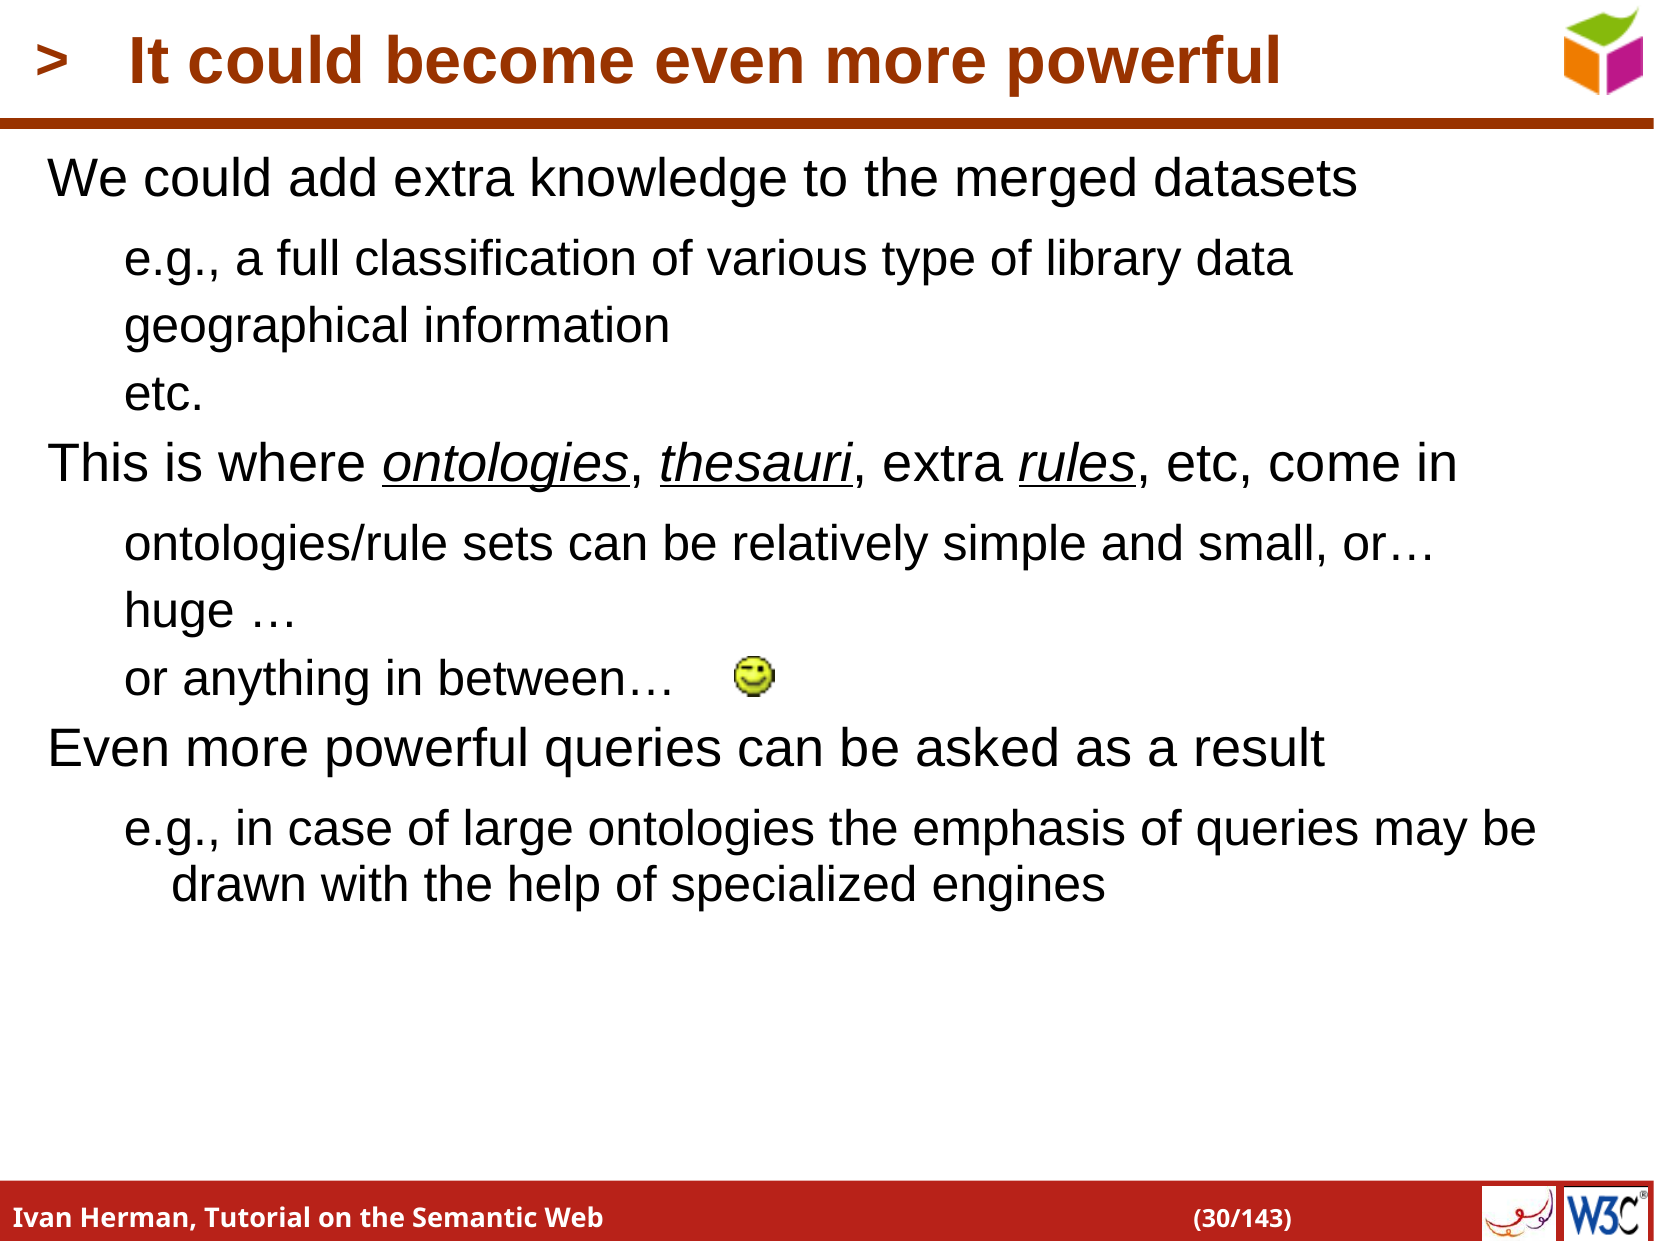

# It could become even more powerful
We could add extra knowledge to the merged datasets
e.g., a full classification of various type of library data
geographical information
etc.
This is where ontologies, thesauri, extra rules, etc, come in
ontologies/rule sets can be relatively simple and small, or…
huge …
or anything in between…
Even more powerful queries can be asked as a result
e.g., in case of large ontologies the emphasis of queries may be drawn with the help of specialized engines